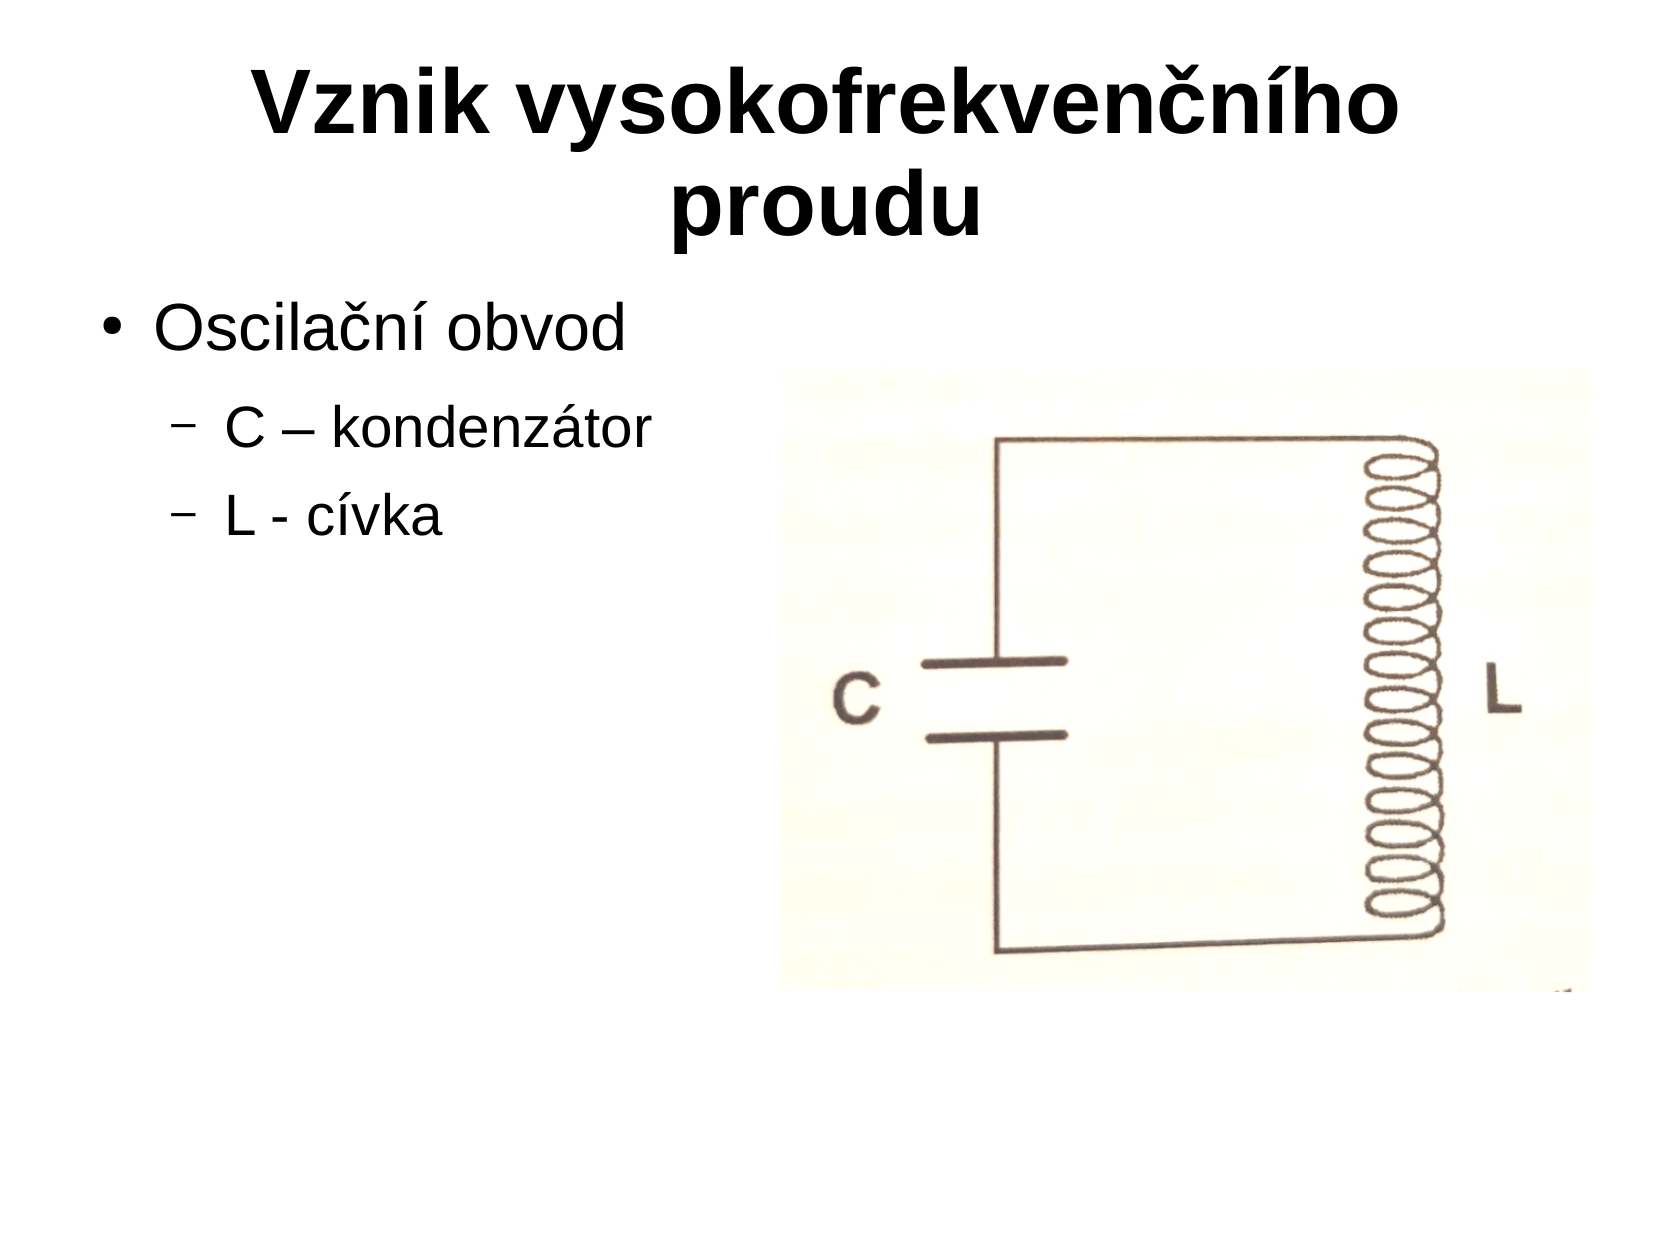

# Vznik vysokofrekvenčního proudu
Oscilační obvod
C – kondenzátor
L - cívka